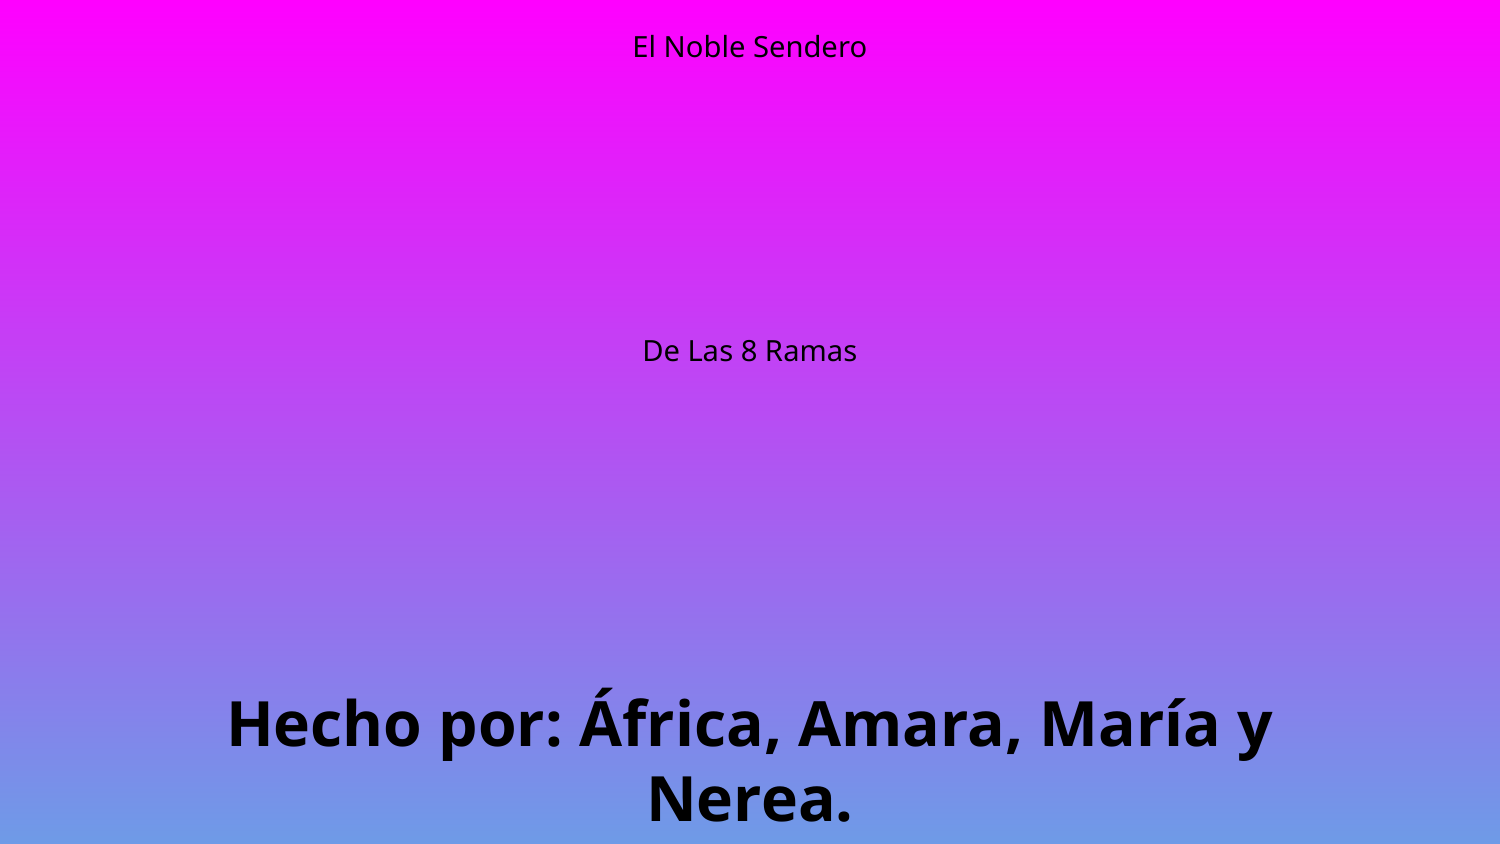

El Noble Sendero
De Las 8 Ramas
Hecho por: África, Amara, María y Nerea.